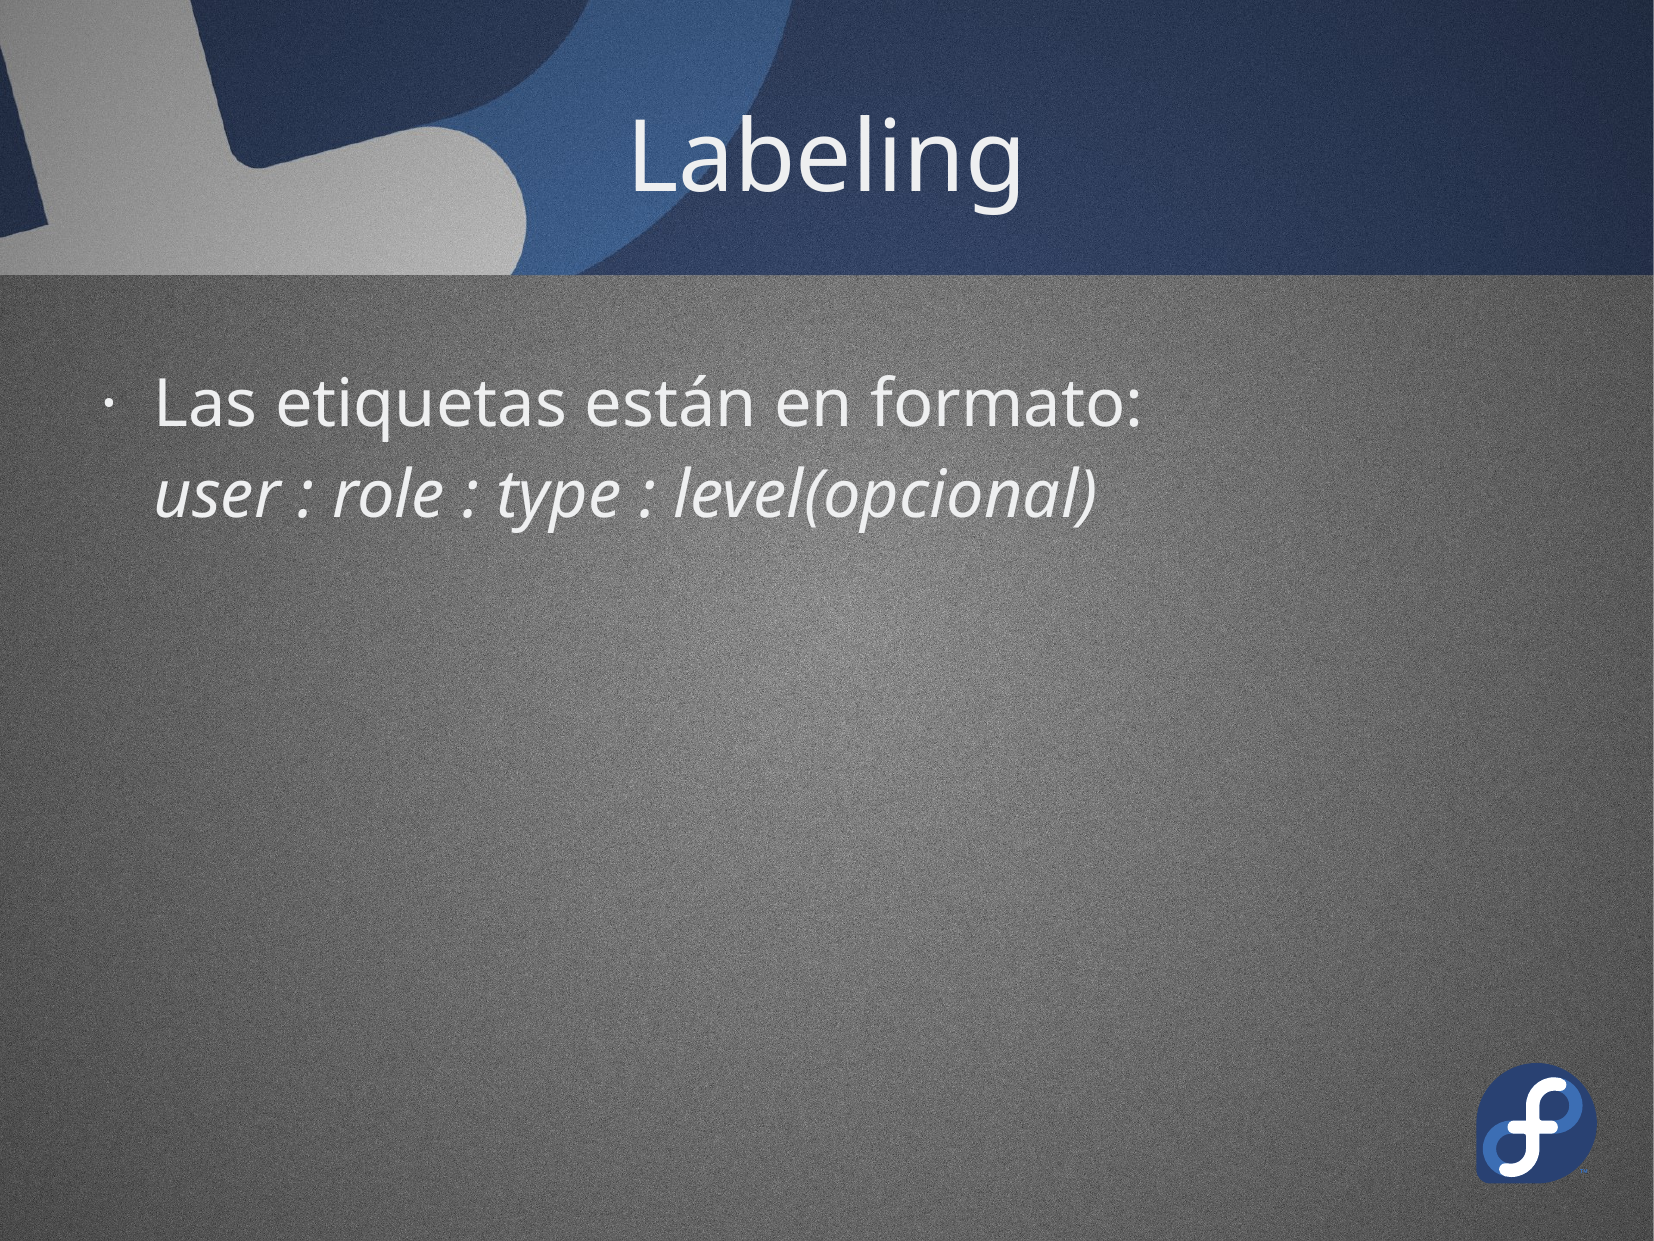

# Labeling
Las etiquetas están en formato:
user : role : type : level(opcional)